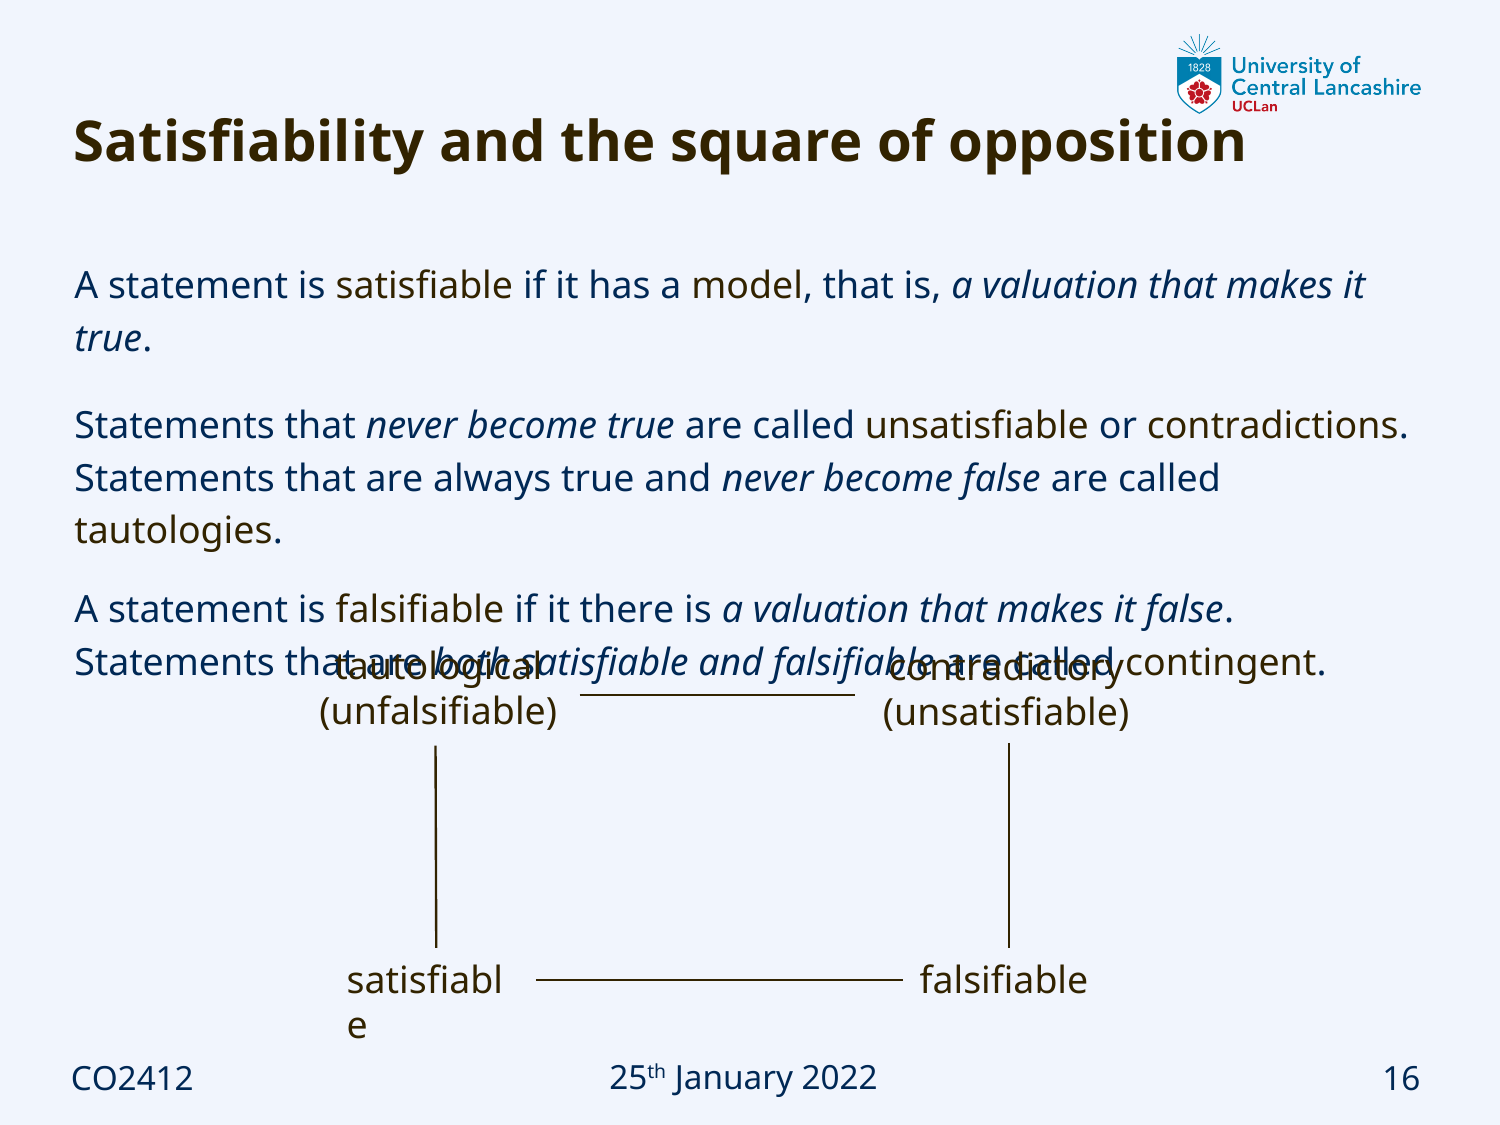

# Satisfiability and the square of opposition
A statement is satisfiable if it has a model, that is, a valuation that makes it true.
Statements that never become true are called unsatisfiable or contradictions. Statements that are always true and never become false are called tautologies.
A statement is falsifiable if it there is a valuation that makes it false.
Statements that are both satisfiable and falsifiable are called contingent.
tautological
(unfalsifiable)
contradictory
(unsatisfiable)
satisfiable
falsifiable